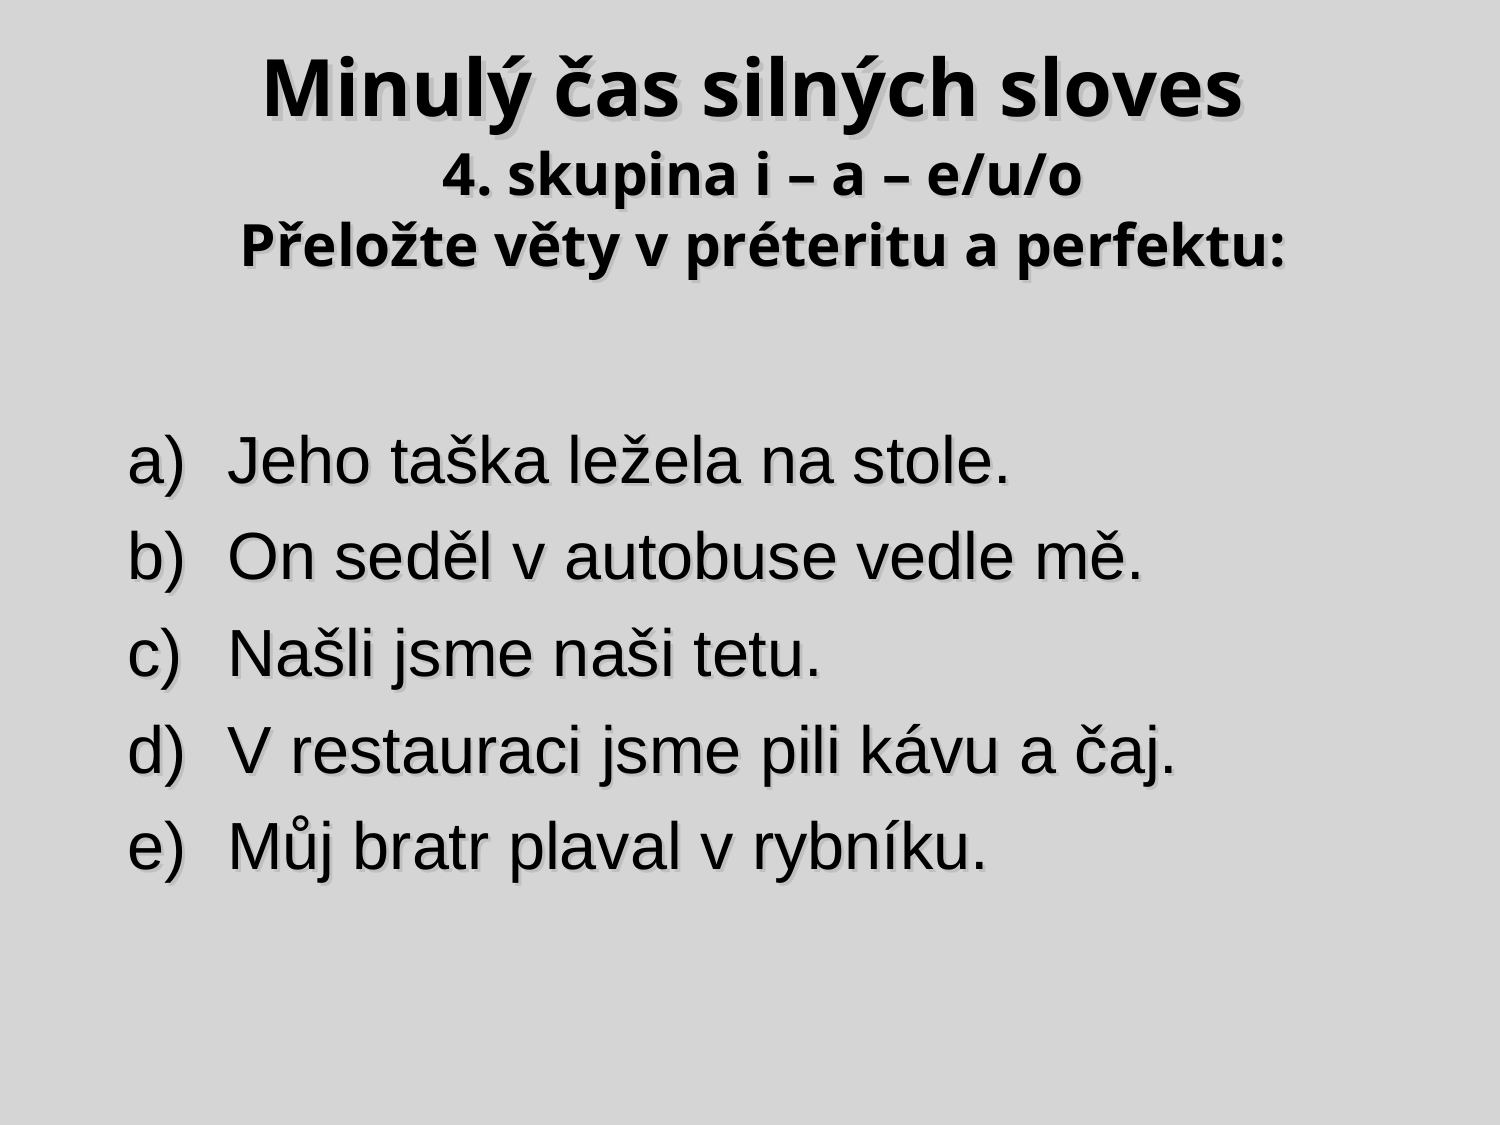

# Minulý čas silných sloves 4. skupina i – a – e/u/o Přeložte věty v préteritu a perfektu:
Jeho taška ležela na stole.
On seděl v autobuse vedle mě.
Našli jsme naši tetu.
V restauraci jsme pili kávu a čaj.
Můj bratr plaval v rybníku.